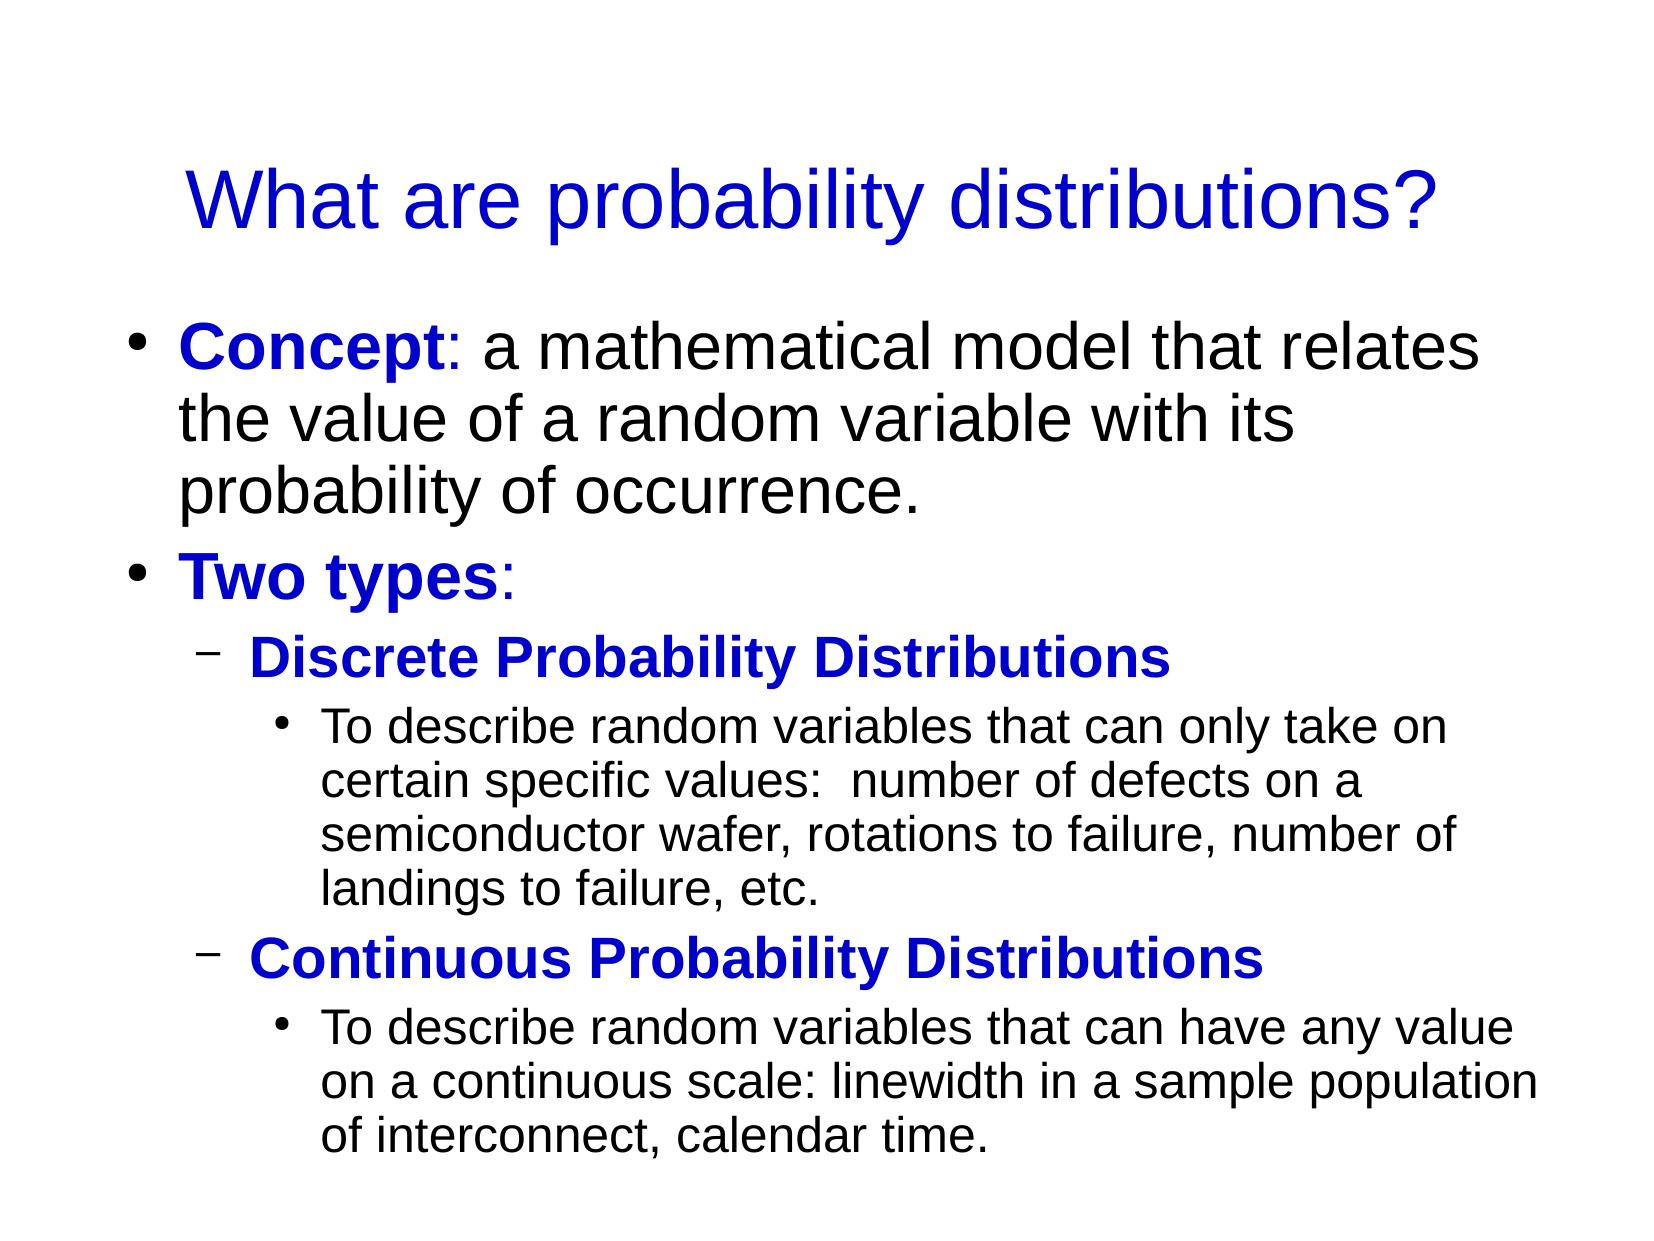

# What are probability distributions?
Concept: a mathematical model that relates the value of a random variable with its probability of occurrence.
Two types:
Discrete Probability Distributions
To describe random variables that can only take on certain specific values: number of defects on a semiconductor wafer, rotations to failure, number of landings to failure, etc.
Continuous Probability Distributions
To describe random variables that can have any value on a continuous scale: linewidth in a sample population of interconnect, calendar time.